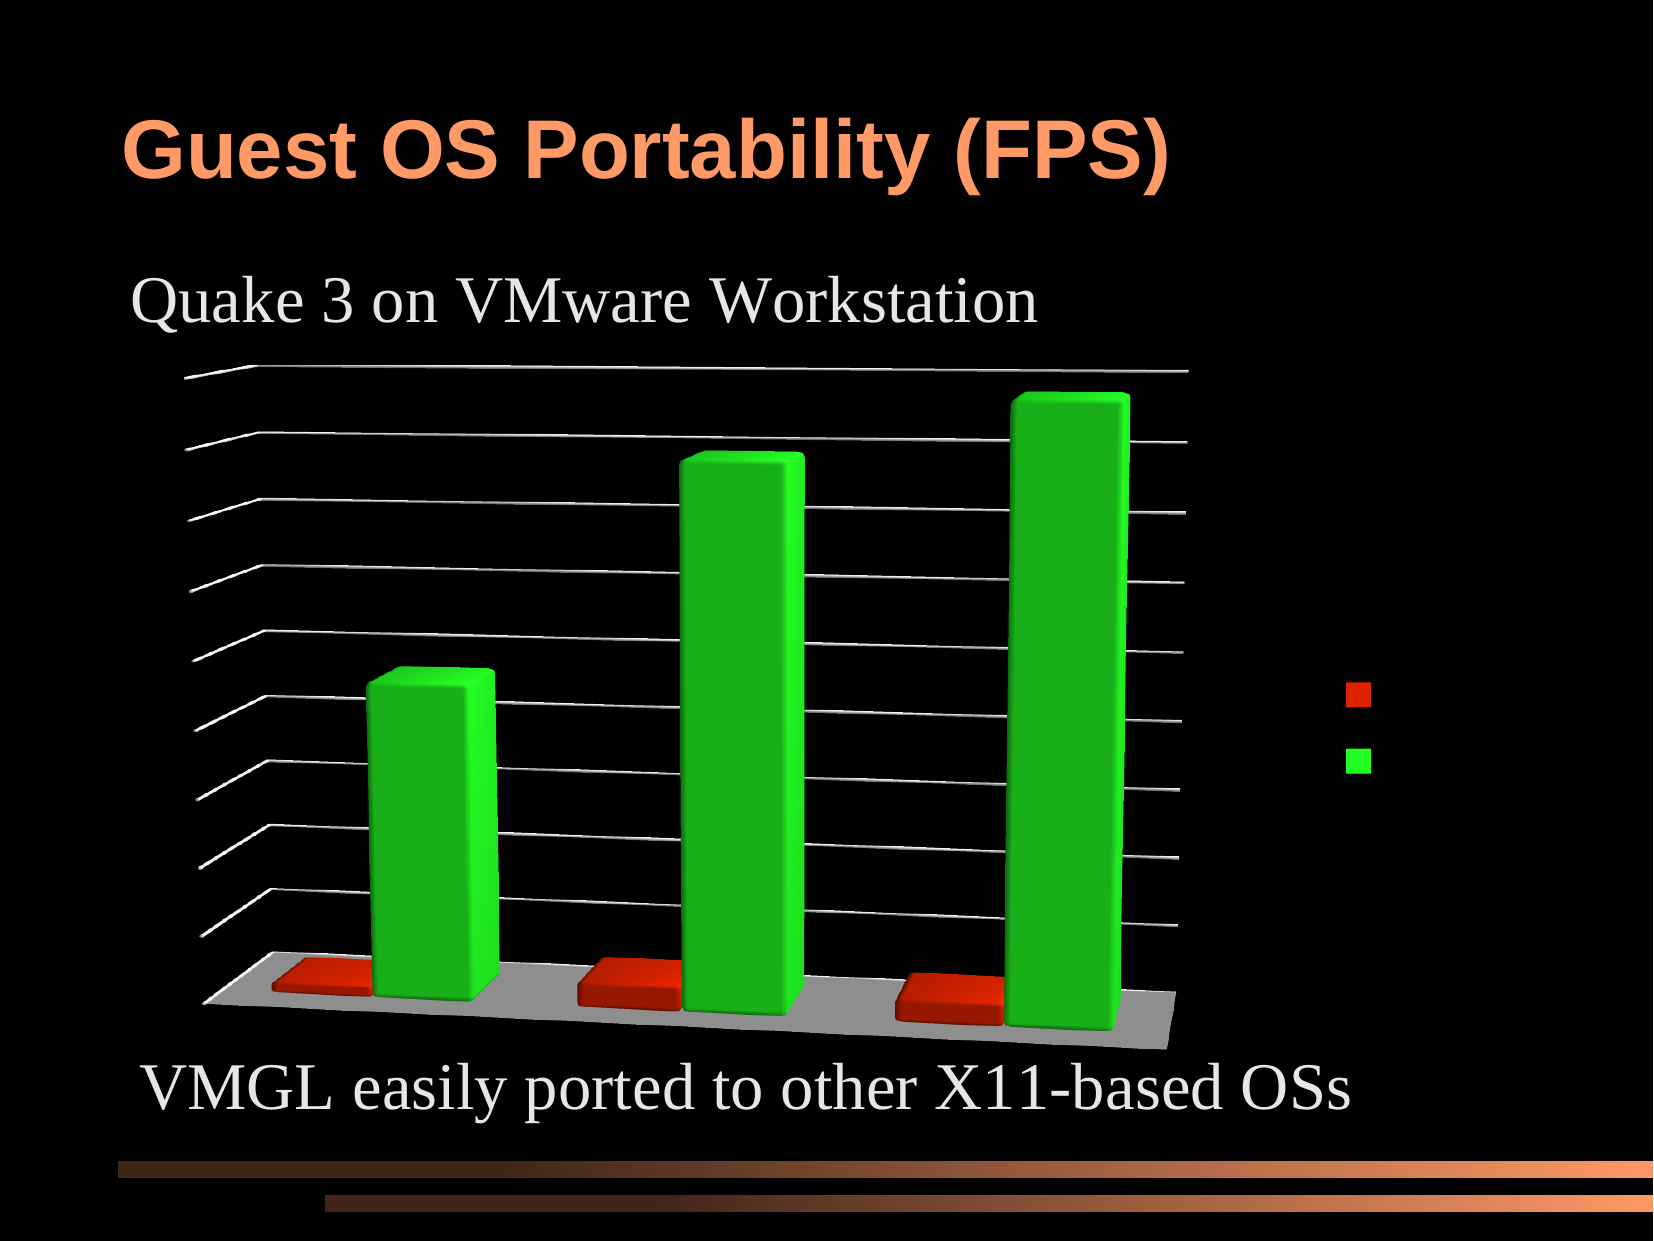

# Guest OS Portability (FPS)
Quake 3 on VMware Workstation
[unsupported chart]
VMGL easily ported to other X11-based OSs